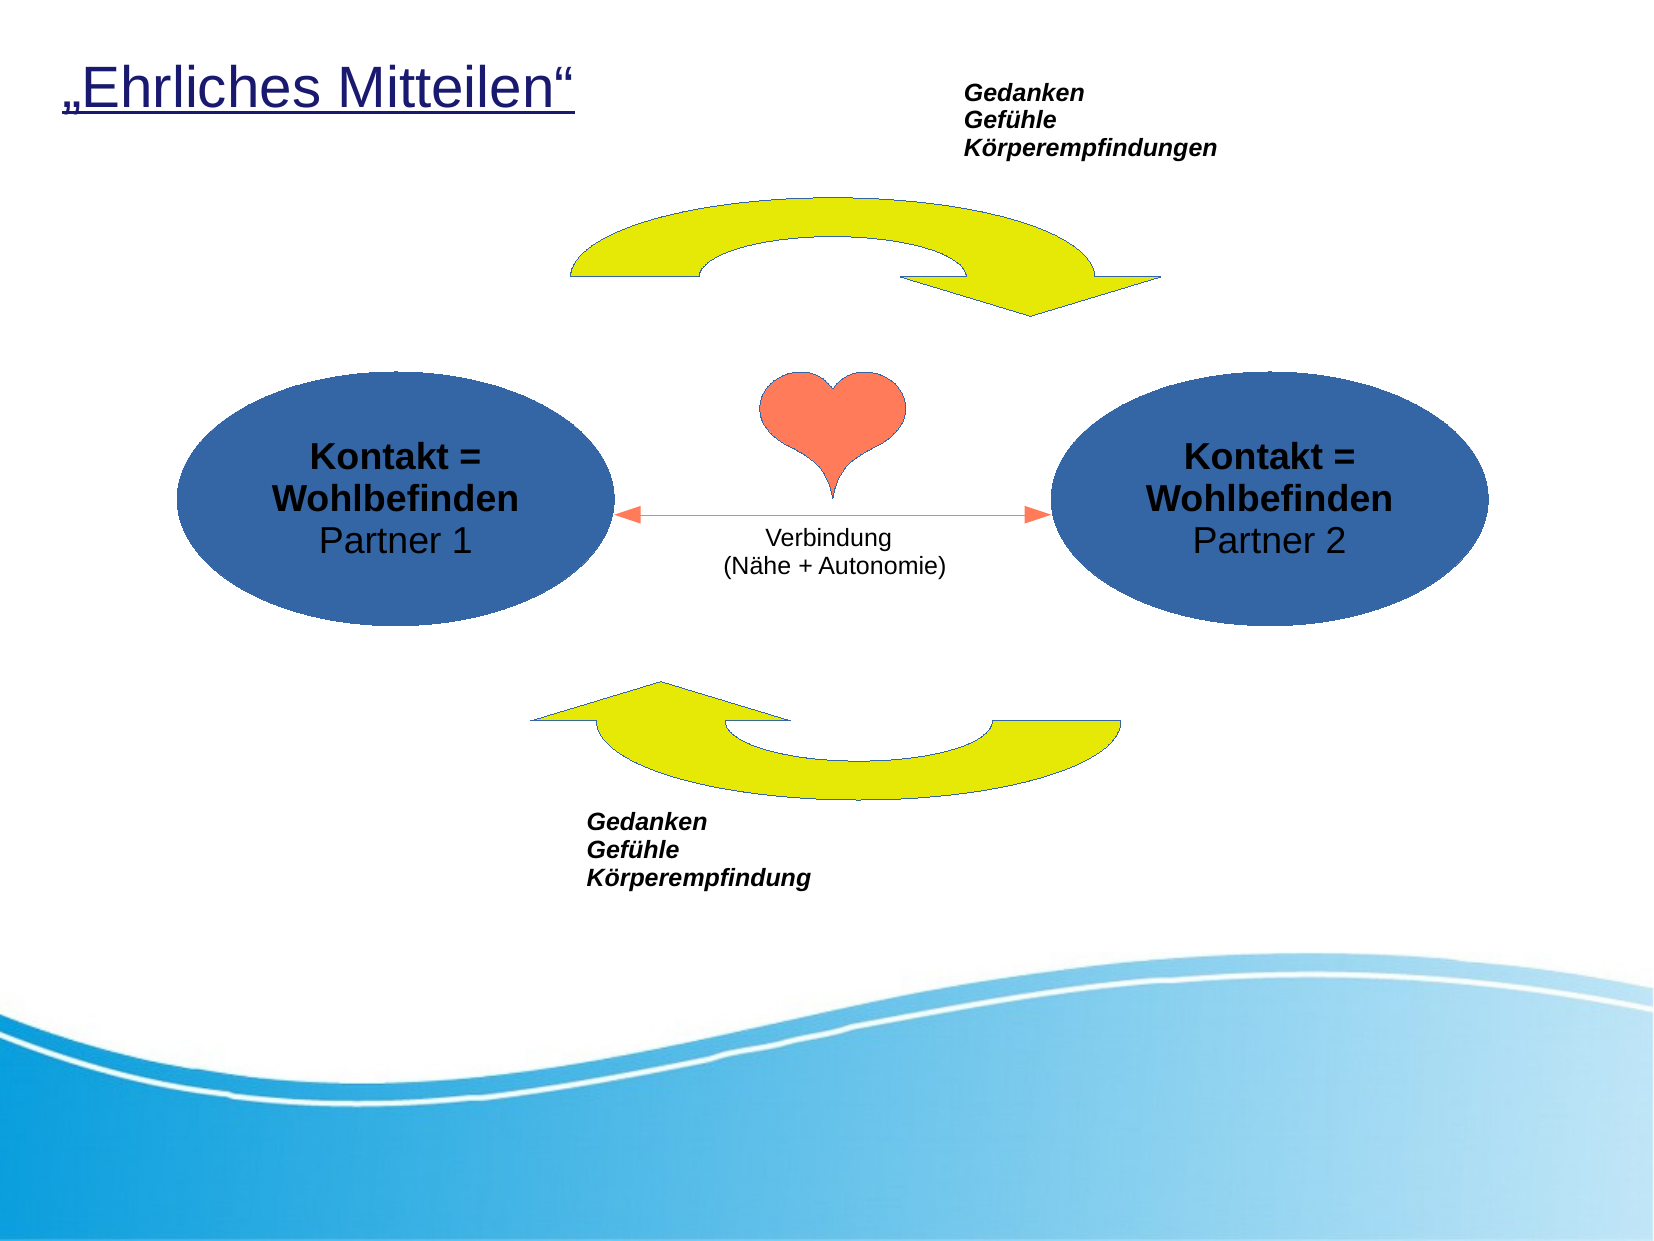

„Ehrliches Mitteilen“
Gedanken
Gefühle
Körperempfindungen
Kontakt =
Wohlbefinden
Partner 1
Kontakt =
Wohlbefinden
Partner 2
 Verbindung
(Nähe + Autonomie)
Gedanken
Gefühle
Körperempfindung